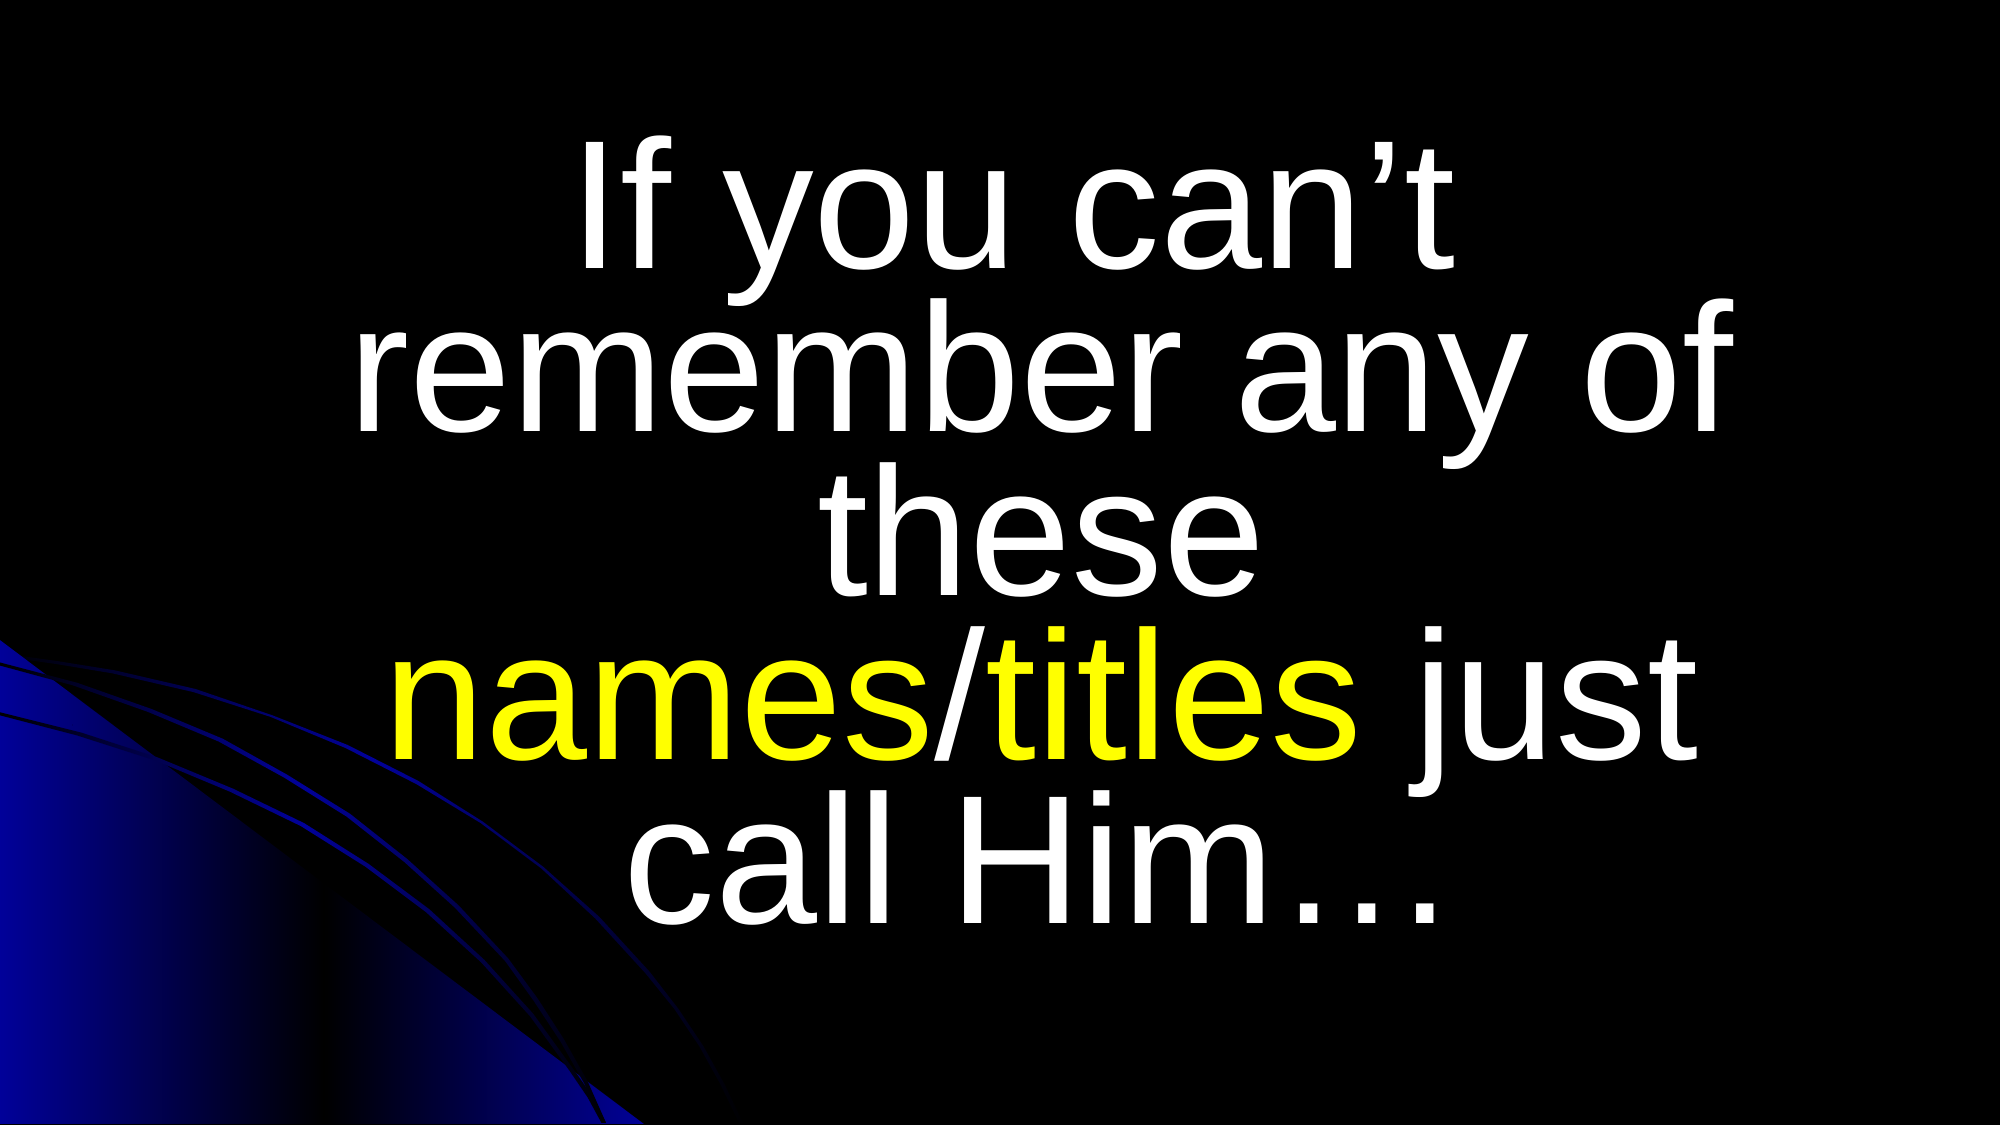

# If you can’t remember any of these names/titles just call Him…